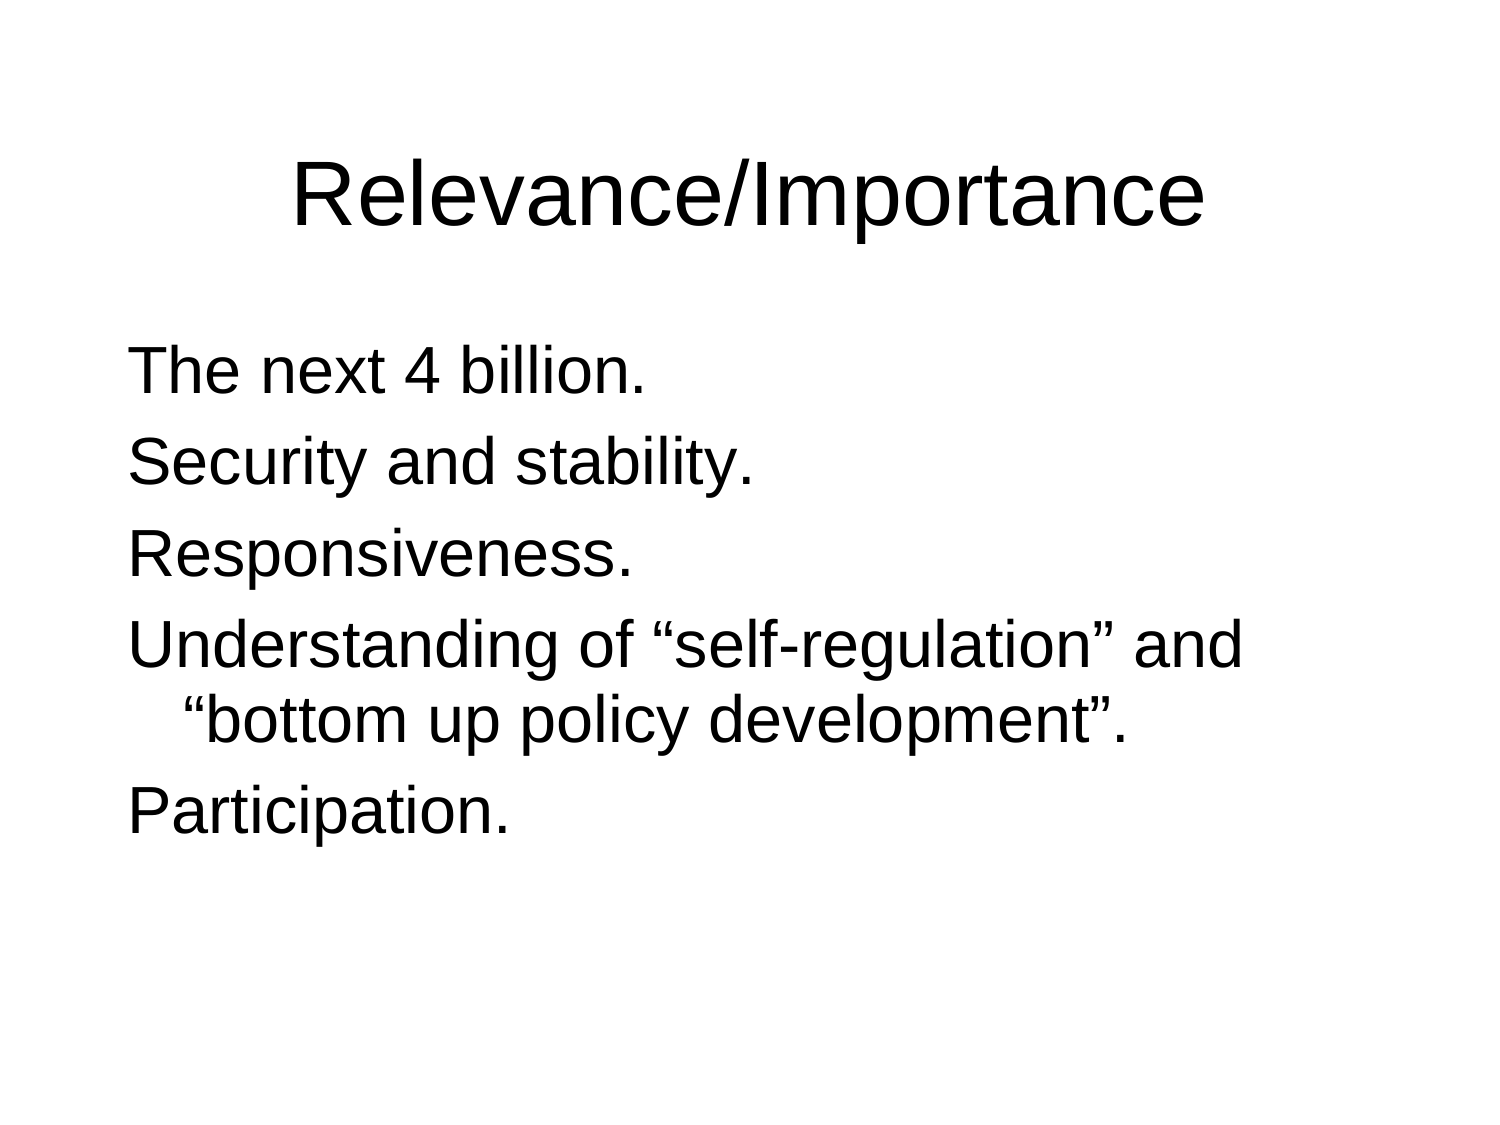

# Relevance/Importance
The next 4 billion.
Security and stability.
Responsiveness.
Understanding of “self-regulation” and “bottom up policy development”.
Participation.